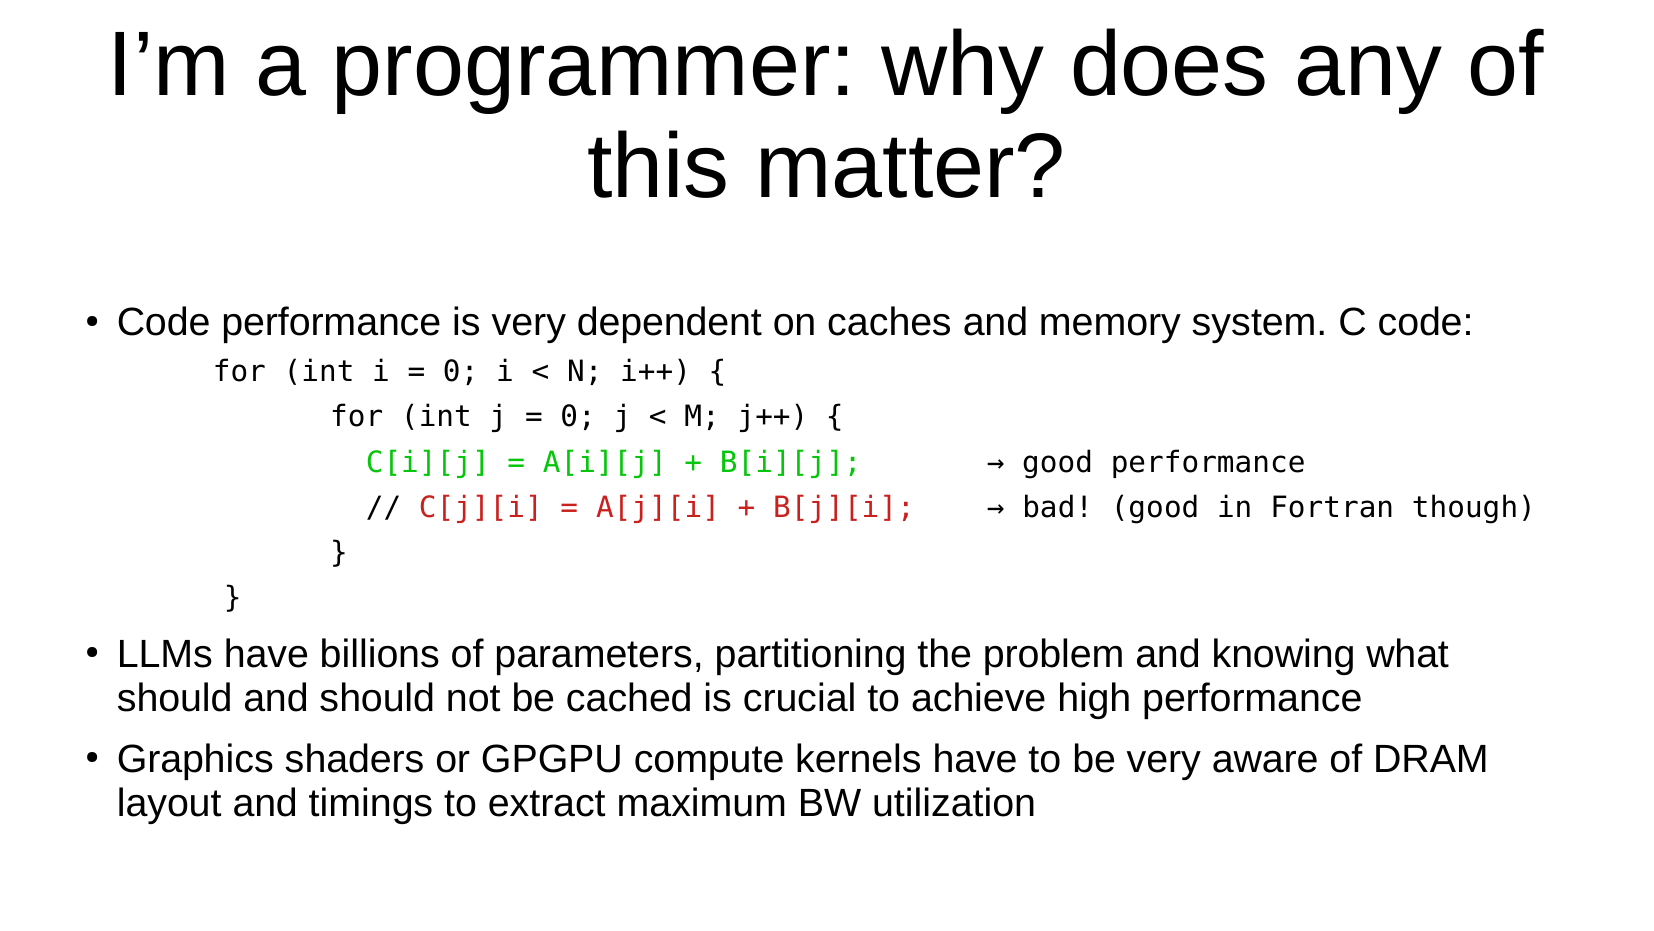

# I’m a programmer: why does any of this matter?
Code performance is very dependent on caches and memory system. C code:
 for (int i = 0; i < N; i++) {
 for (int j = 0; j < M; j++) {
 C[i][j] = A[i][j] + B[i][j]; → good performance
 // C[j][i] = A[j][i] + B[j][i]; → bad! (good in Fortran though)
 }
 }
LLMs have billions of parameters, partitioning the problem and knowing what should and should not be cached is crucial to achieve high performance
Graphics shaders or GPGPU compute kernels have to be very aware of DRAM layout and timings to extract maximum BW utilization